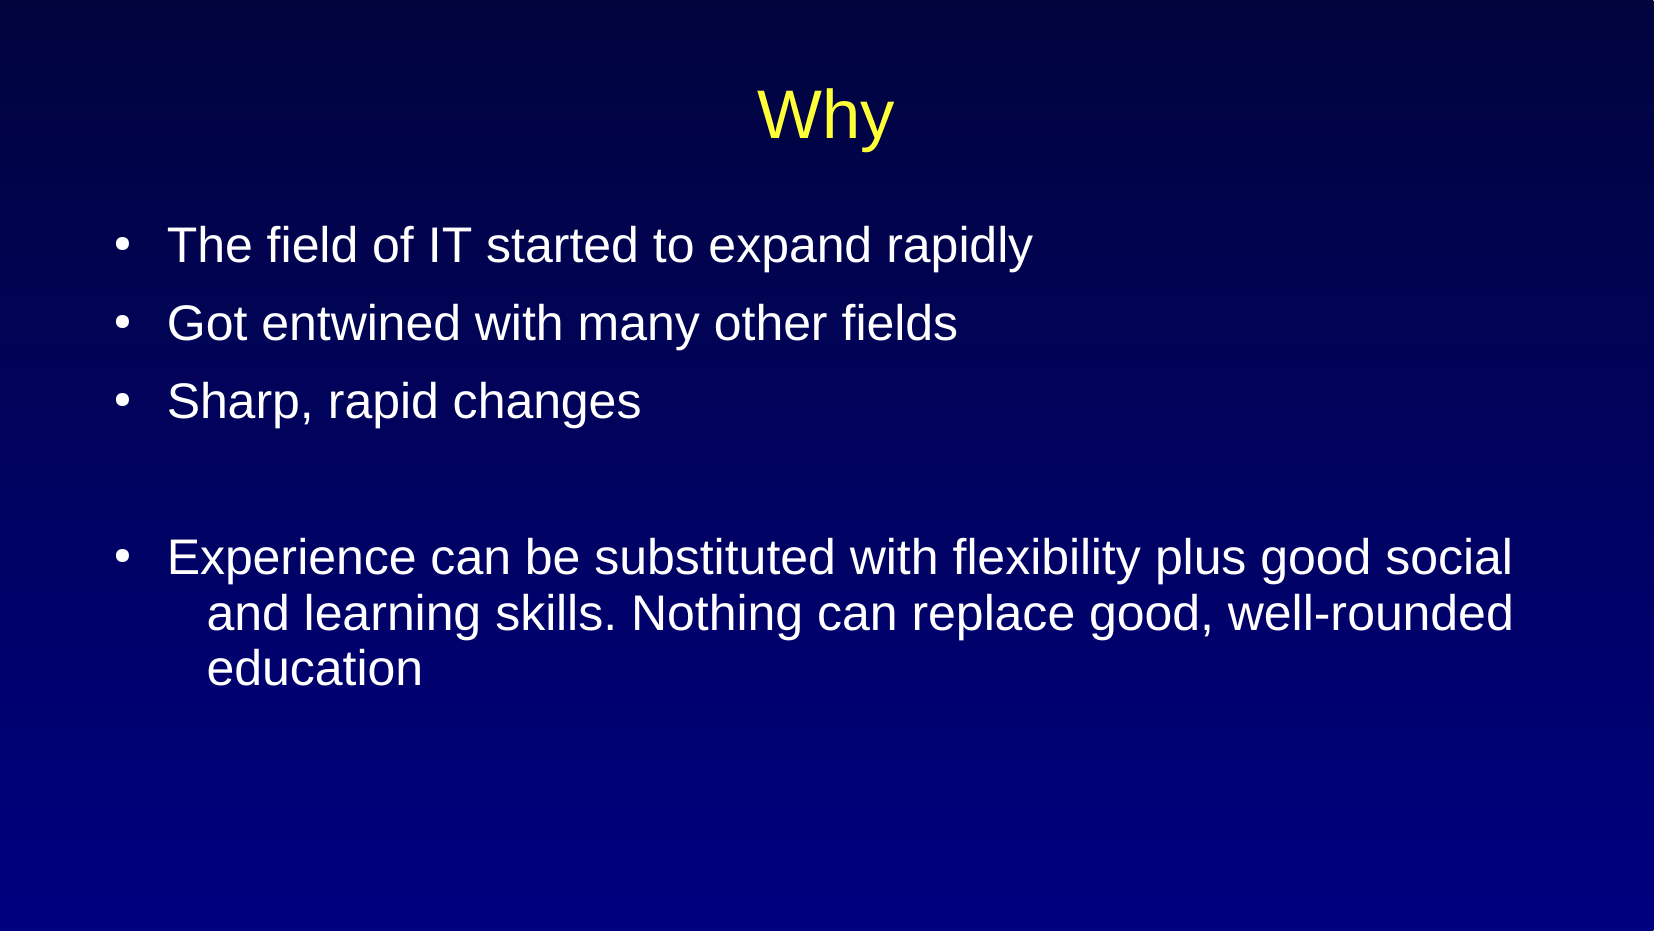

# Why
The field of IT started to expand rapidly
Got entwined with many other fields
Sharp, rapid changes
Experience can be substituted with flexibility plus good social and learning skills. Nothing can replace good, well-rounded education